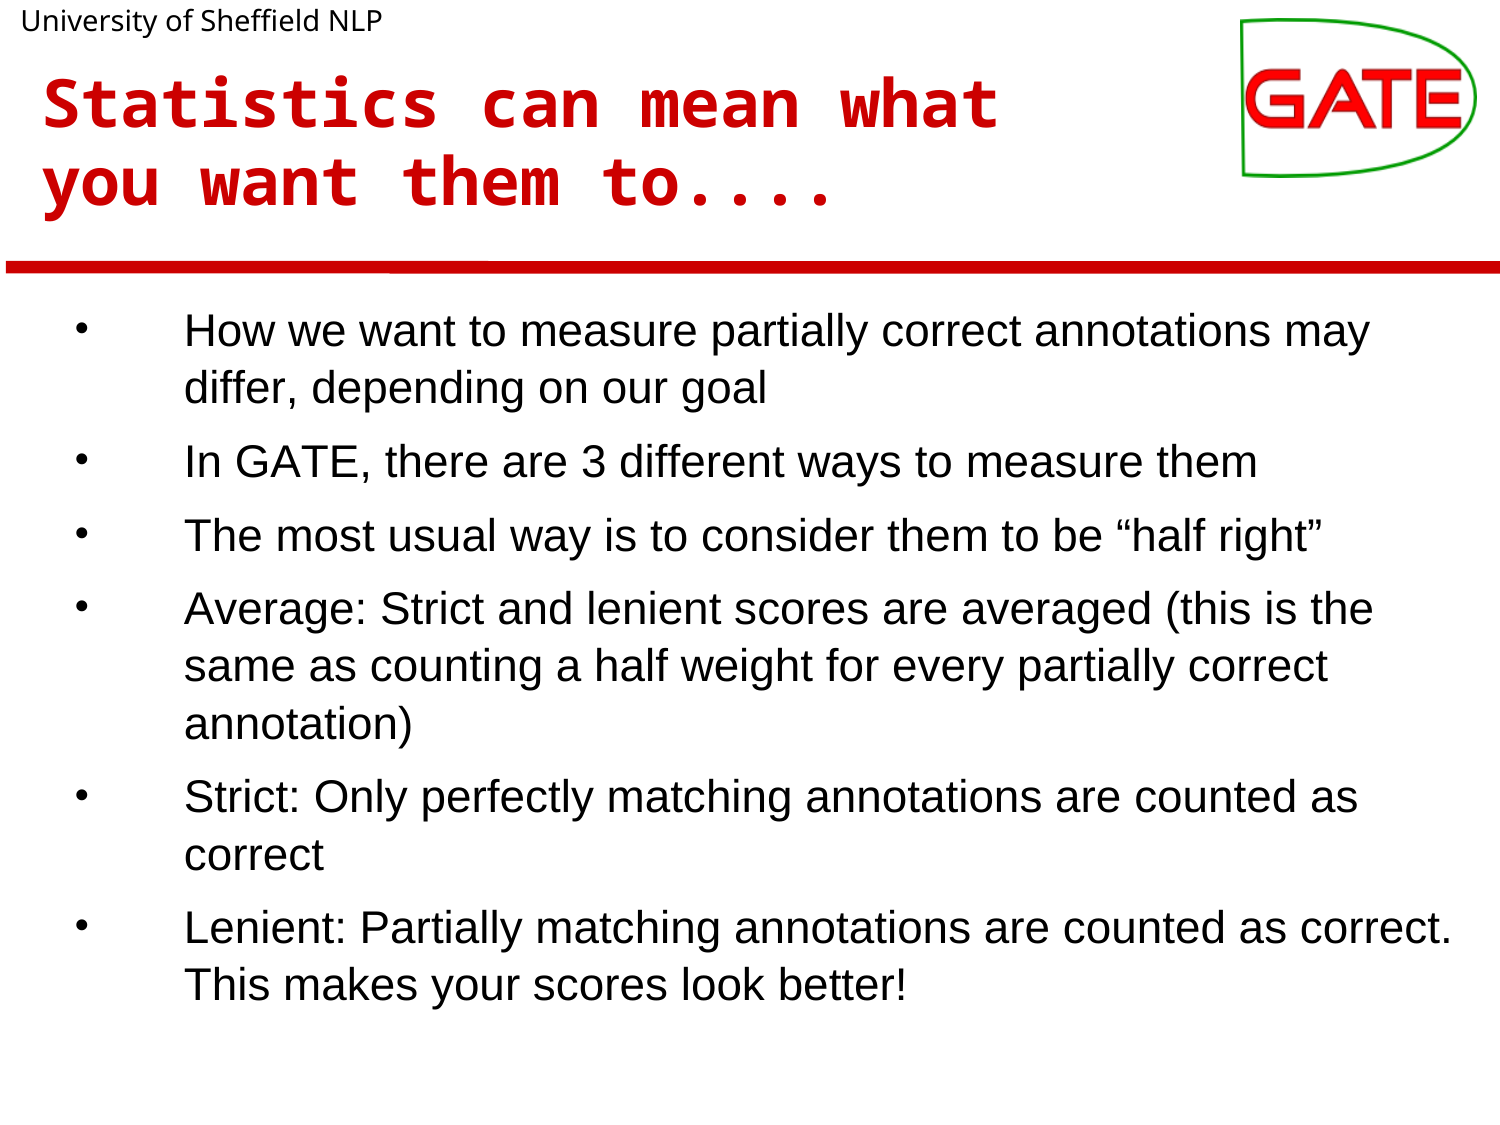

# Statistics can mean what you want them to....
How we want to measure partially correct annotations may differ, depending on our goal
In GATE, there are 3 different ways to measure them
The most usual way is to consider them to be “half right”
Average: Strict and lenient scores are averaged (this is the same as counting a half weight for every partially correct annotation)
Strict: Only perfectly matching annotations are counted as correct
Lenient: Partially matching annotations are counted as correct. This makes your scores look better!